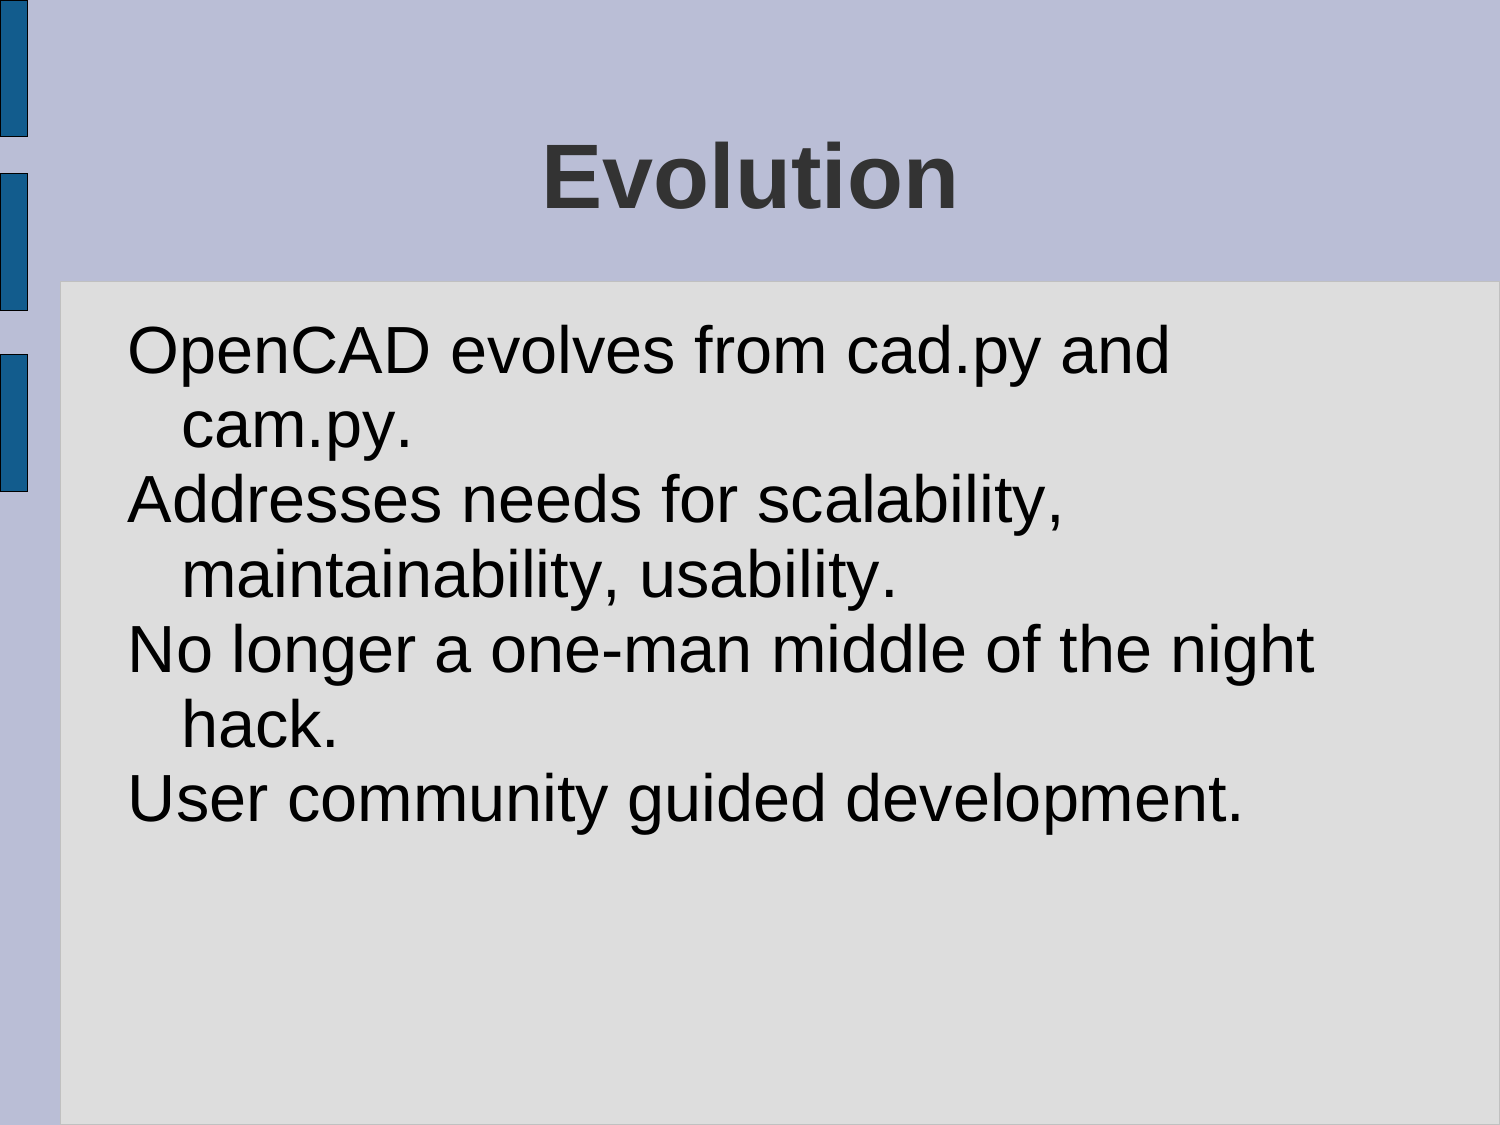

# Evolution
OpenCAD evolves from cad.py and cam.py.
Addresses needs for scalability, maintainability, usability.
No longer a one-man middle of the night hack.
User community guided development.